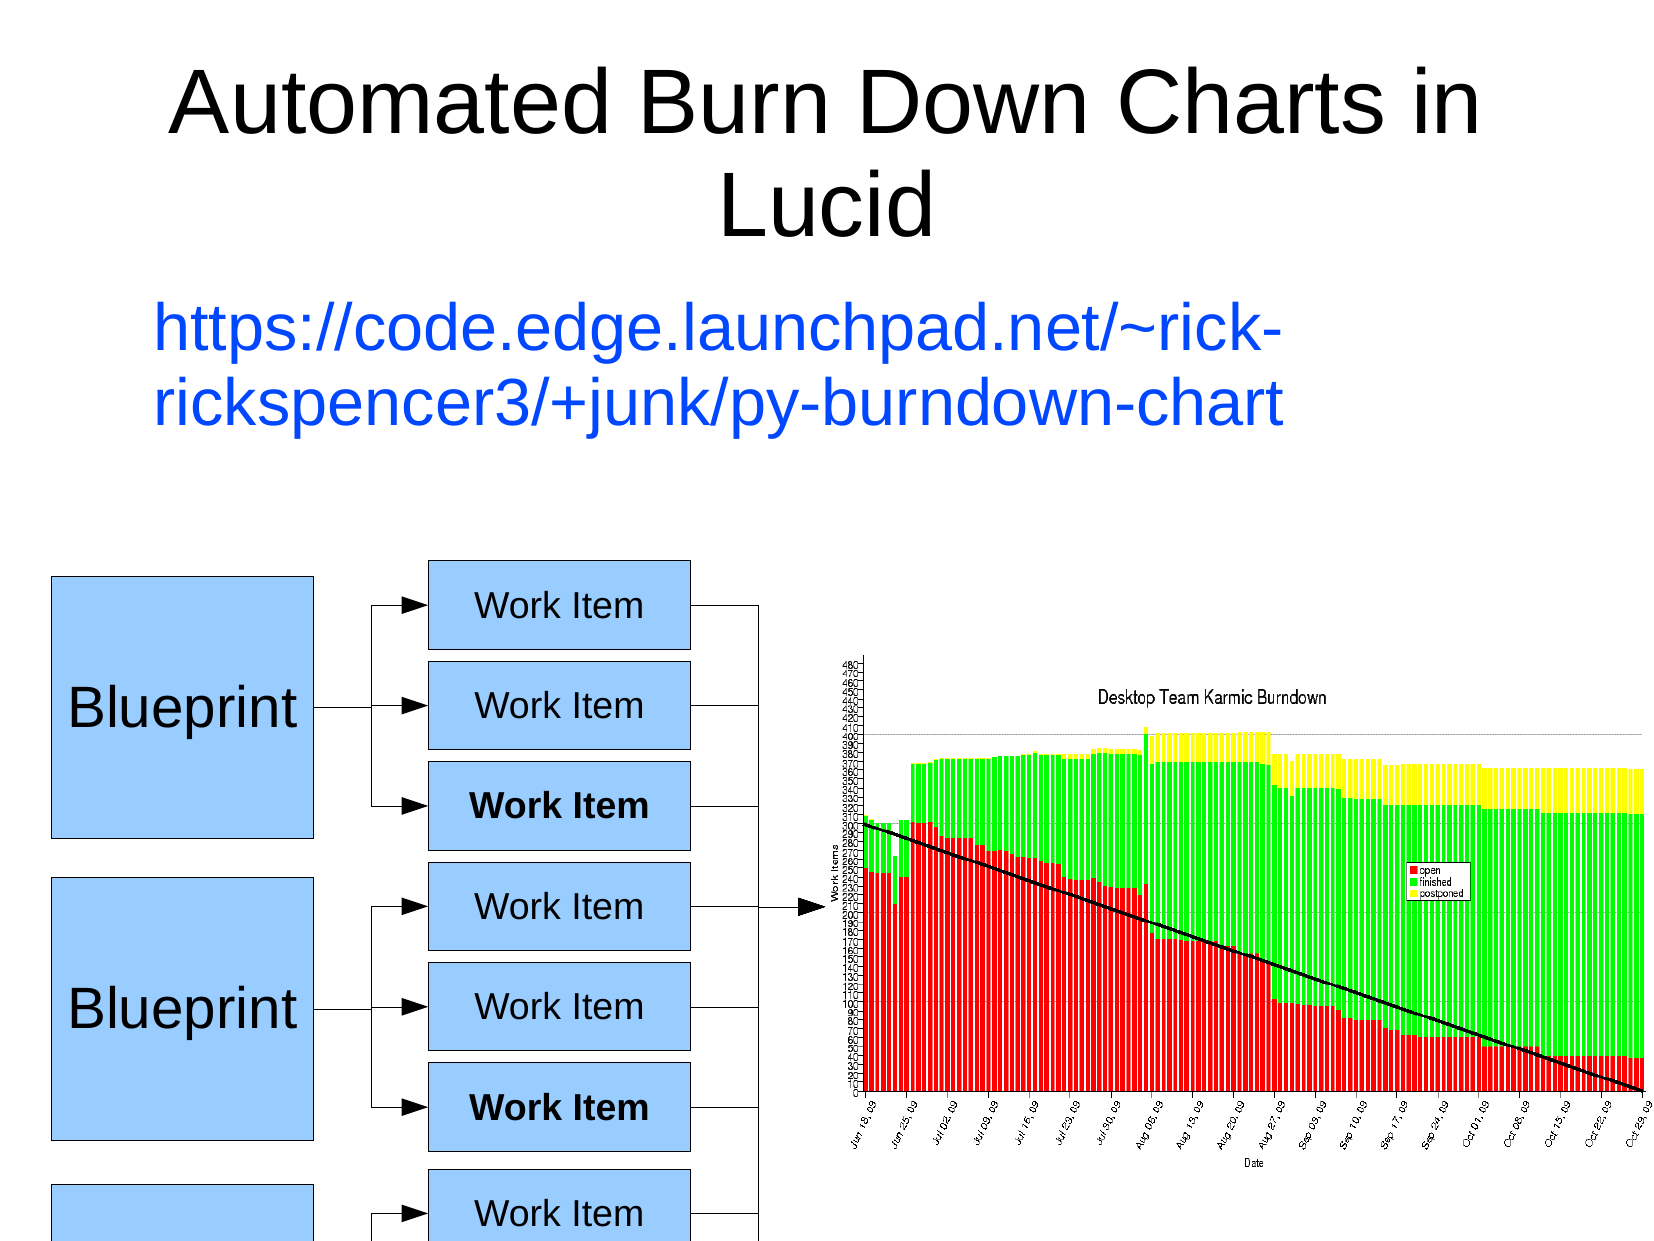

# Automated Burn Down Charts in Lucid
https://code.edge.launchpad.net/~rick-rickspencer3/+junk/py-burndown-chart
Work Item
Blueprint
Work Item
Work Item
Work Item
Blueprint
Work Item
Work Item
Work Item
Blueprint
Work Item
Work Item